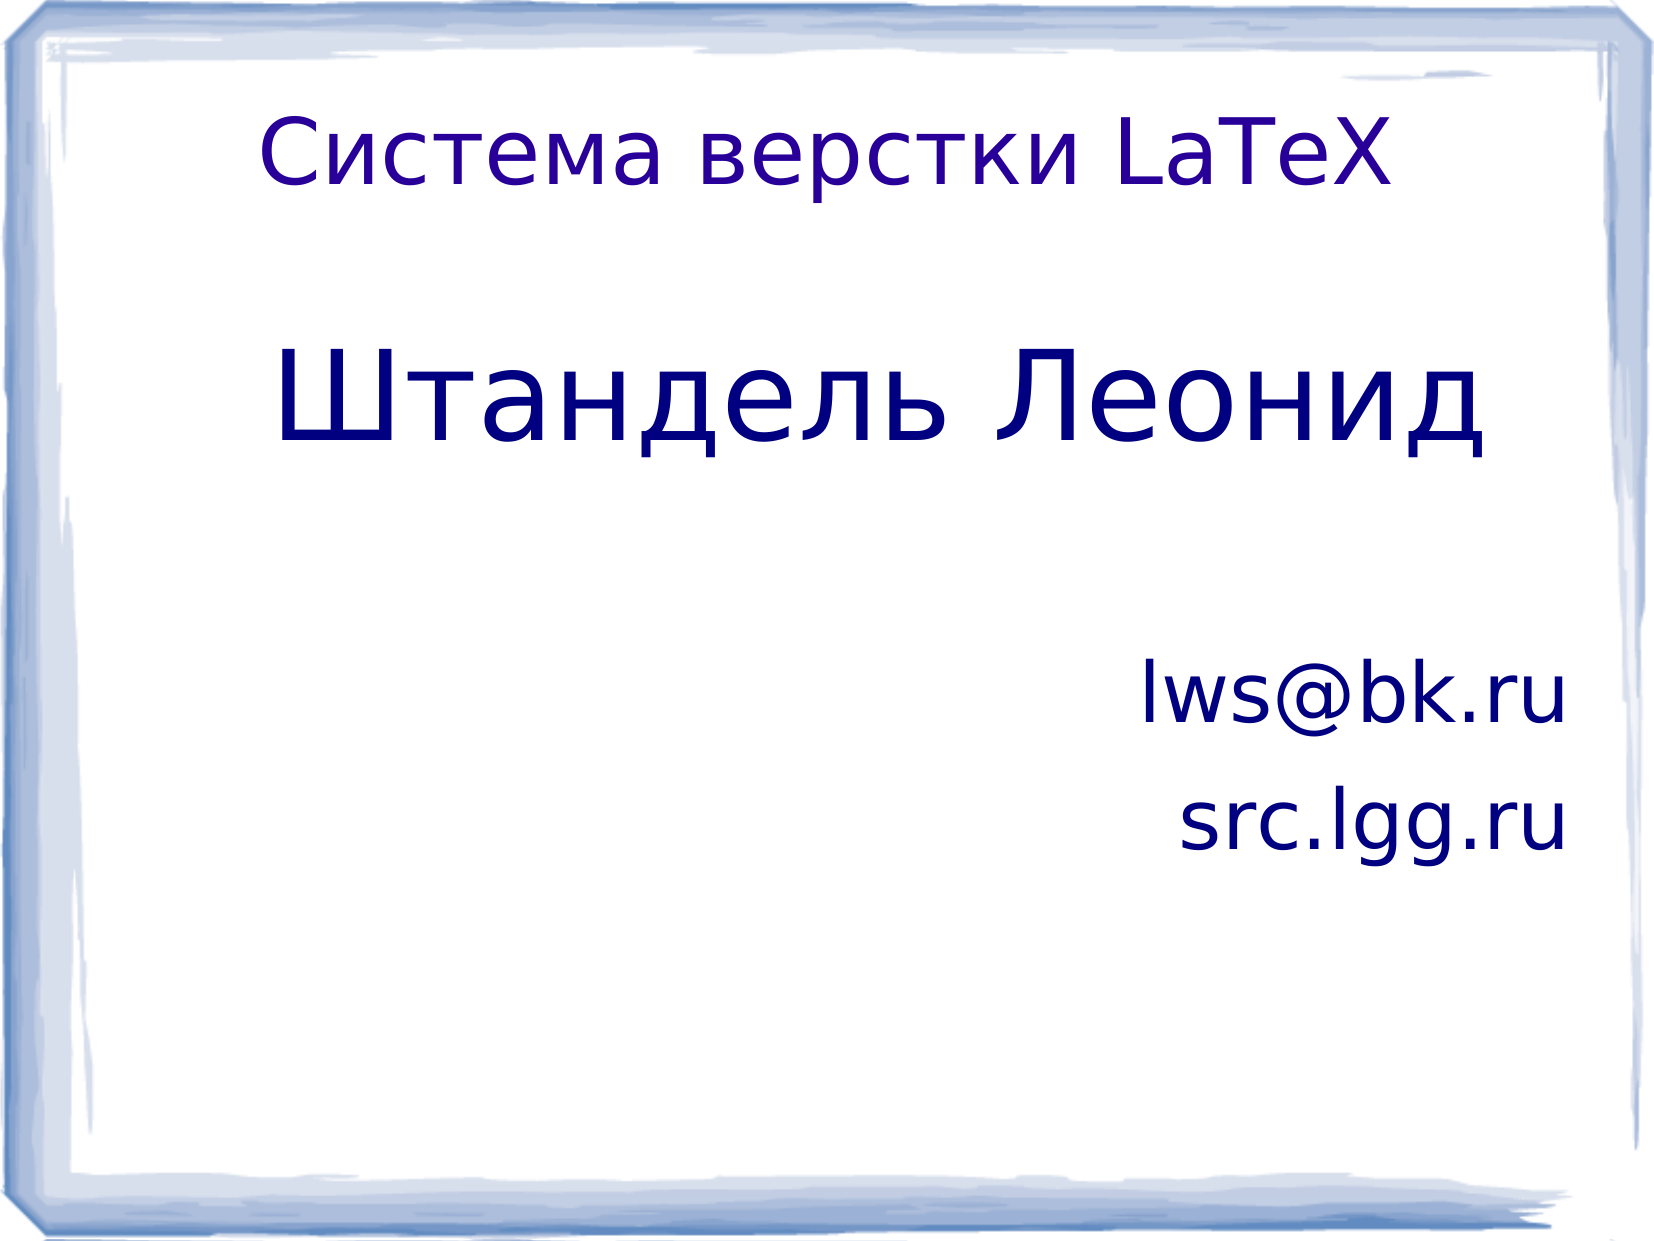

# Система верстки LaTeX
Штандель Леонид
lws@bk.ru
src.lgg.ru